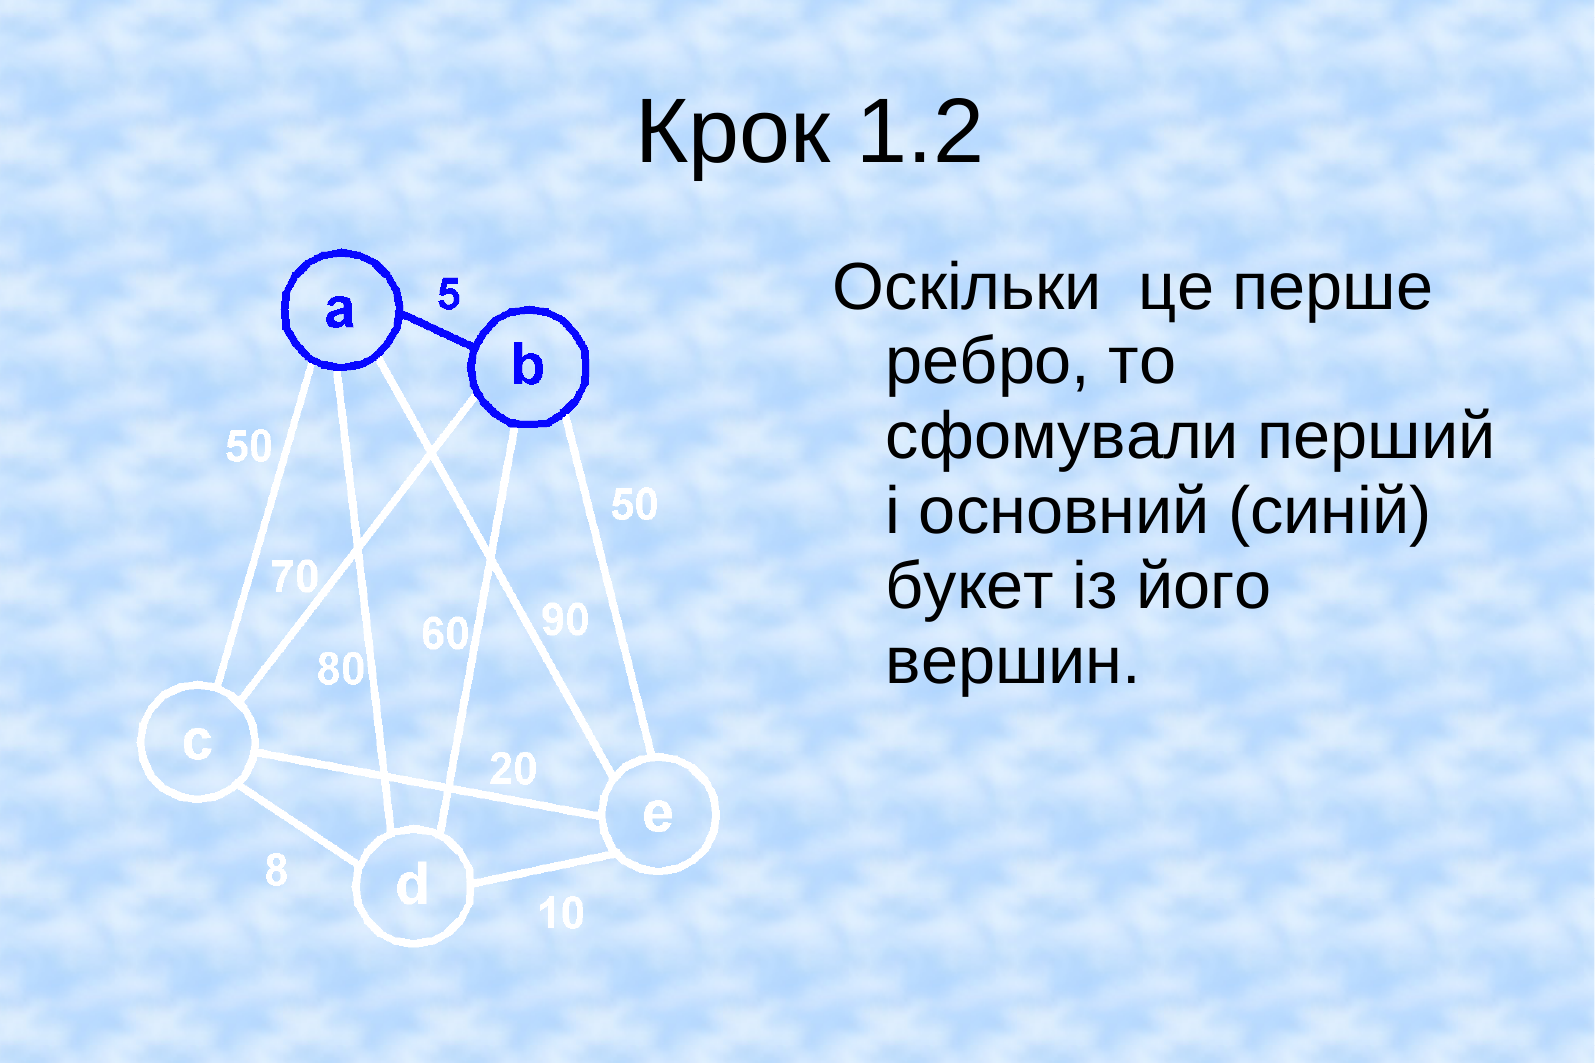

# Крок 1.2
Оскільки це перше ребро, то сфомували перший і основний (синій) букет із його вершин.